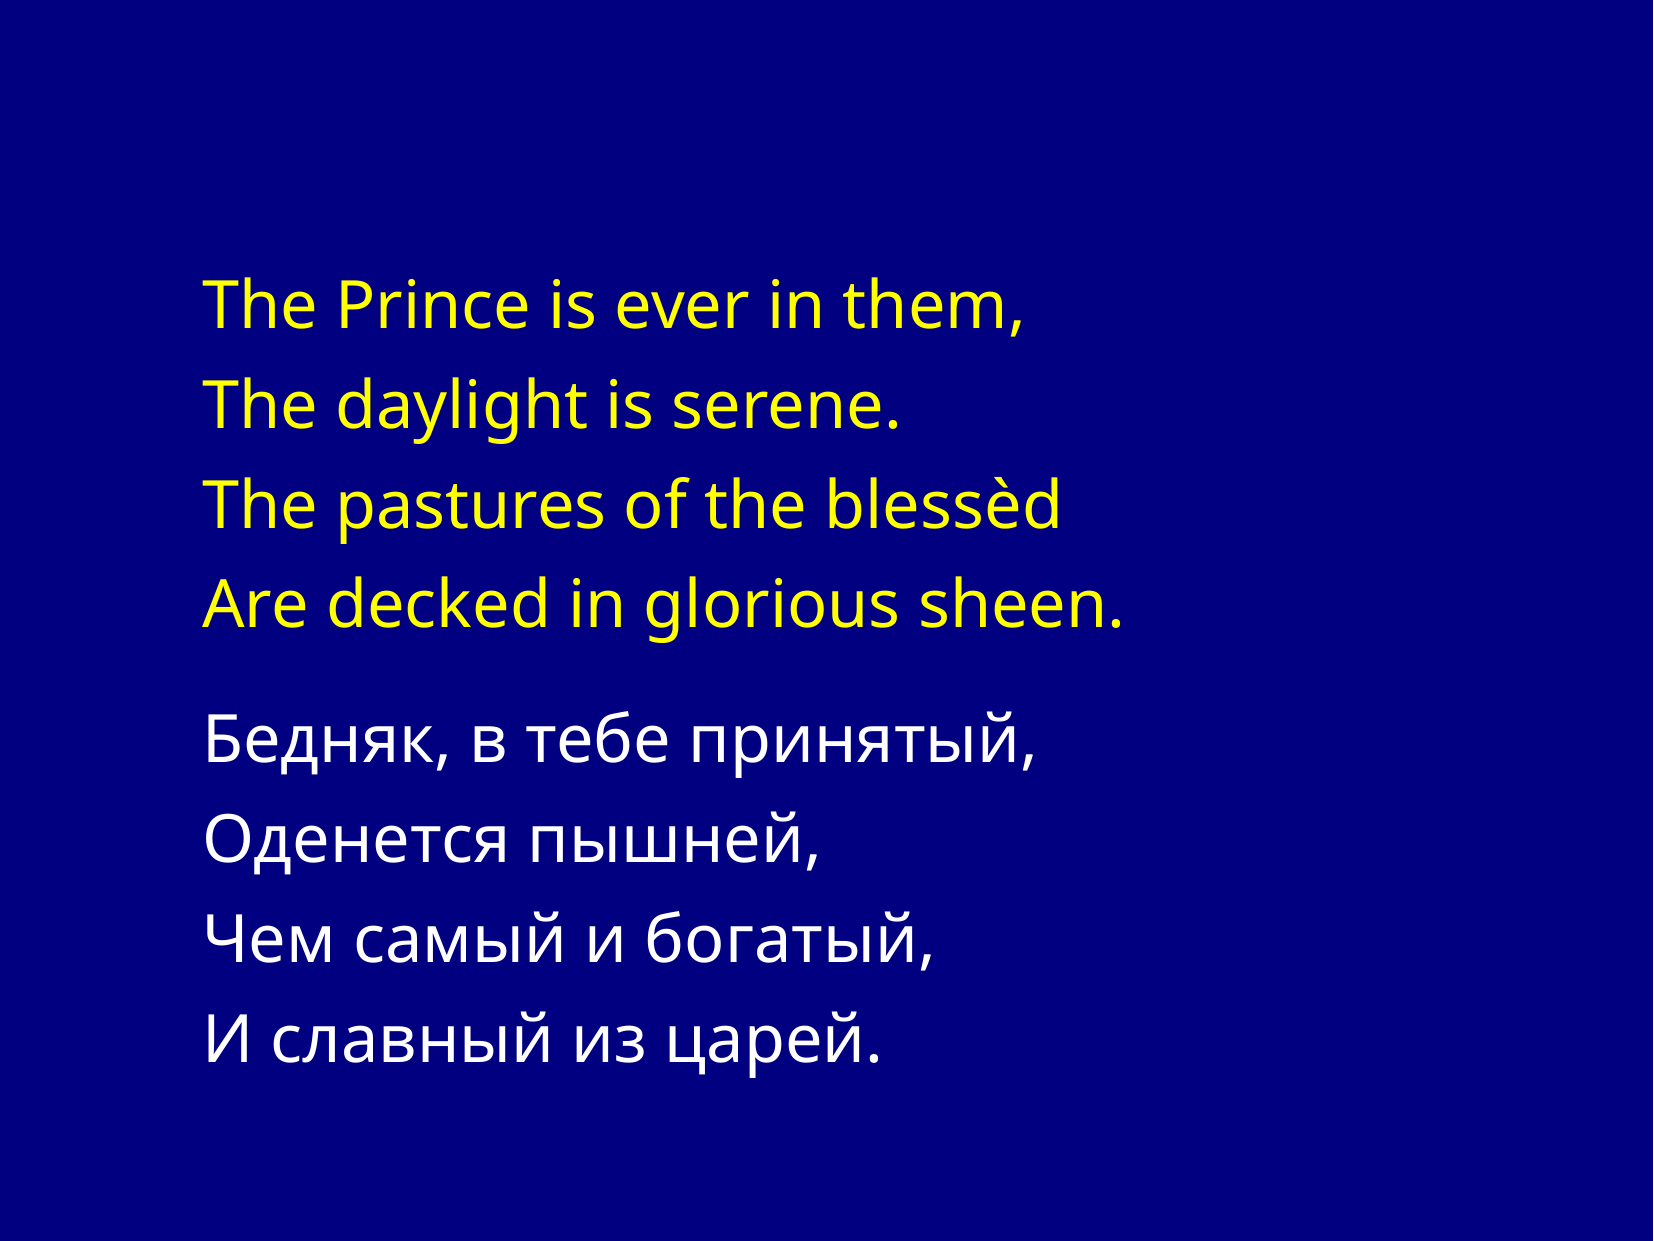

The Prince is ever in them,
	The daylight is serene.
	The pastures of the blessèd
	Are decked in glorious sheen.
	Бедняк, в тебе принятый,
	Оденется пышней,
	Чем самый и богатый,
	И славный из царей.